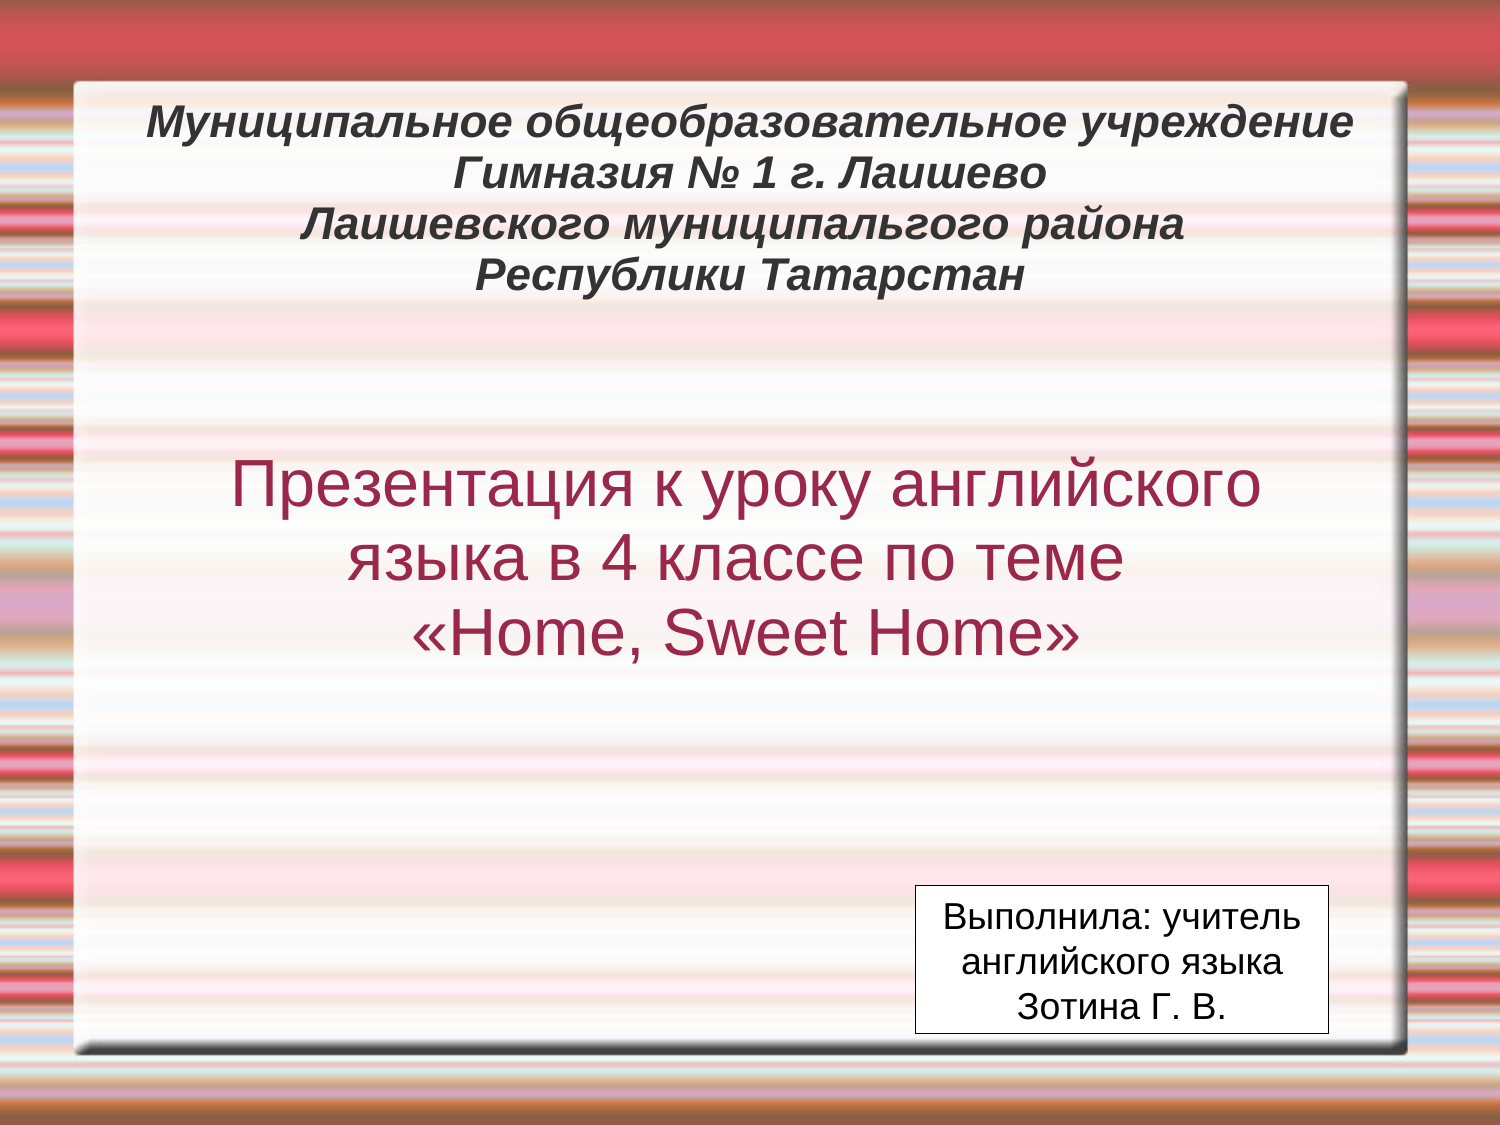

# Муниципальное общеобразовательное учреждение Гимназия № 1 г. Лаишево Лаишевского муниципальгого района Республики Татарстан
Презентация к уроку английского
языка в 4 классе по теме
«Home, Sweet Home»
Выполнила: учитель
английского языка
Зотина Г. В.